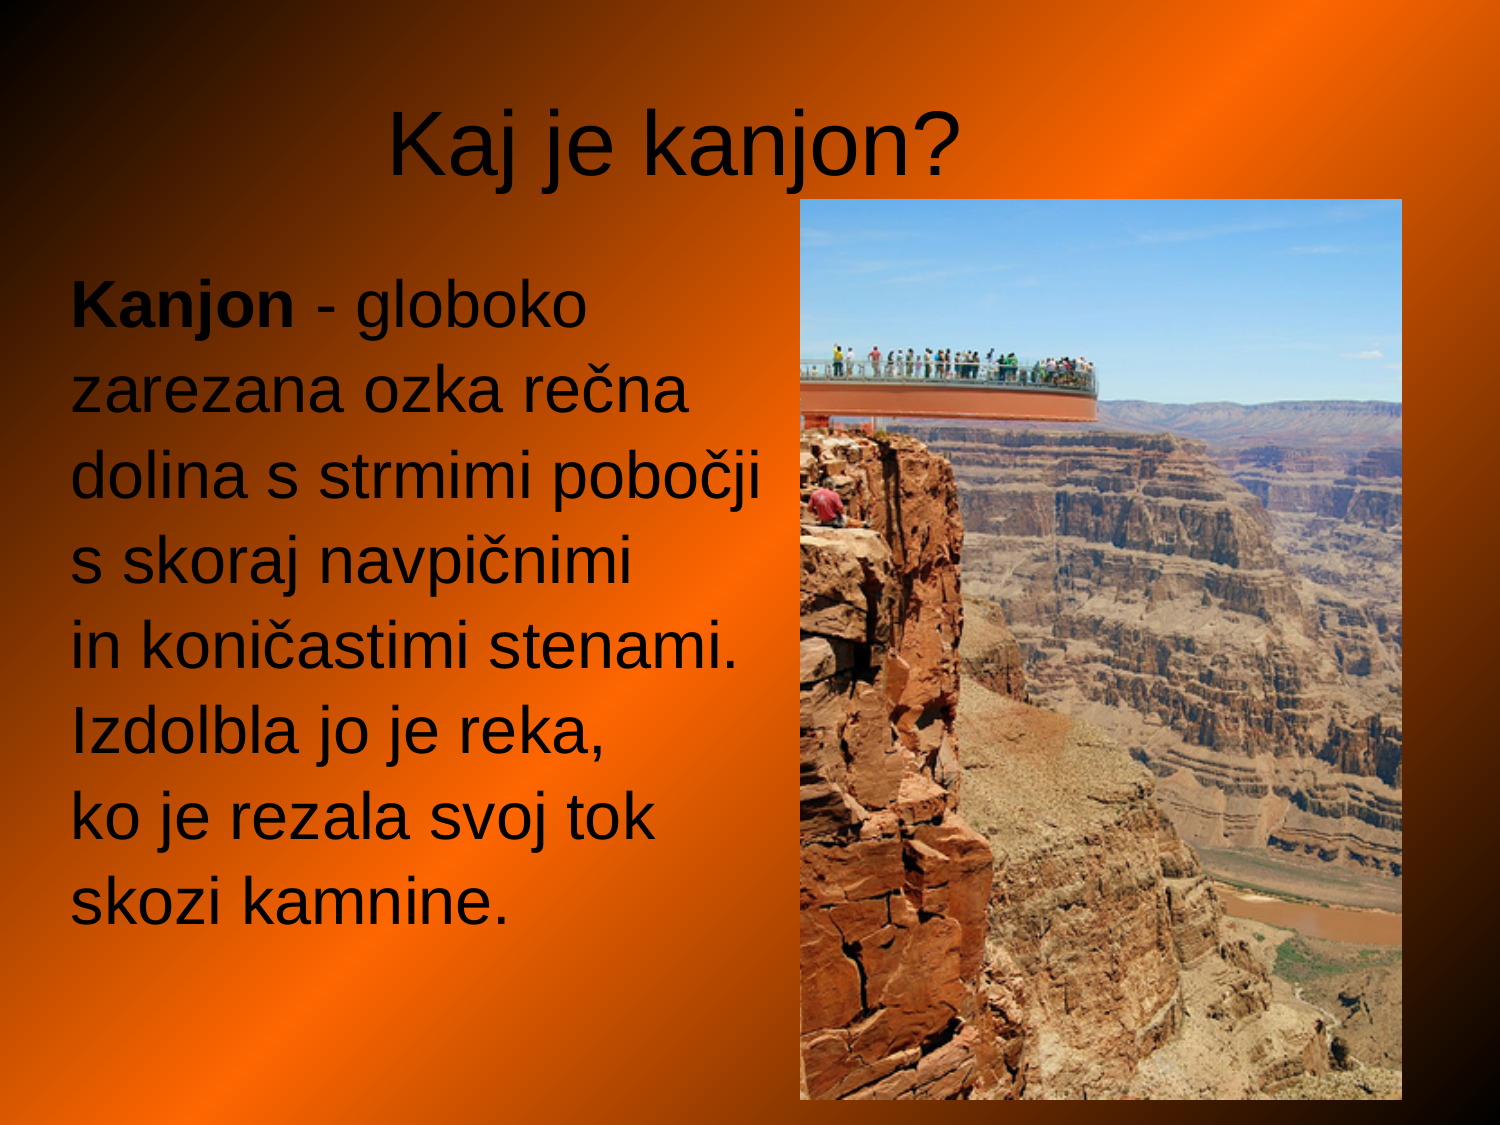

# Kaj je kanjon?
 Kanjon - globoko
 zarezana ozka rečna
 dolina s strmimi pobočji
 s skoraj navpičnimi
 in koničastimi stenami.
 Izdolbla jo je reka,
 ko je rezala svoj tok
 skozi kamnine.